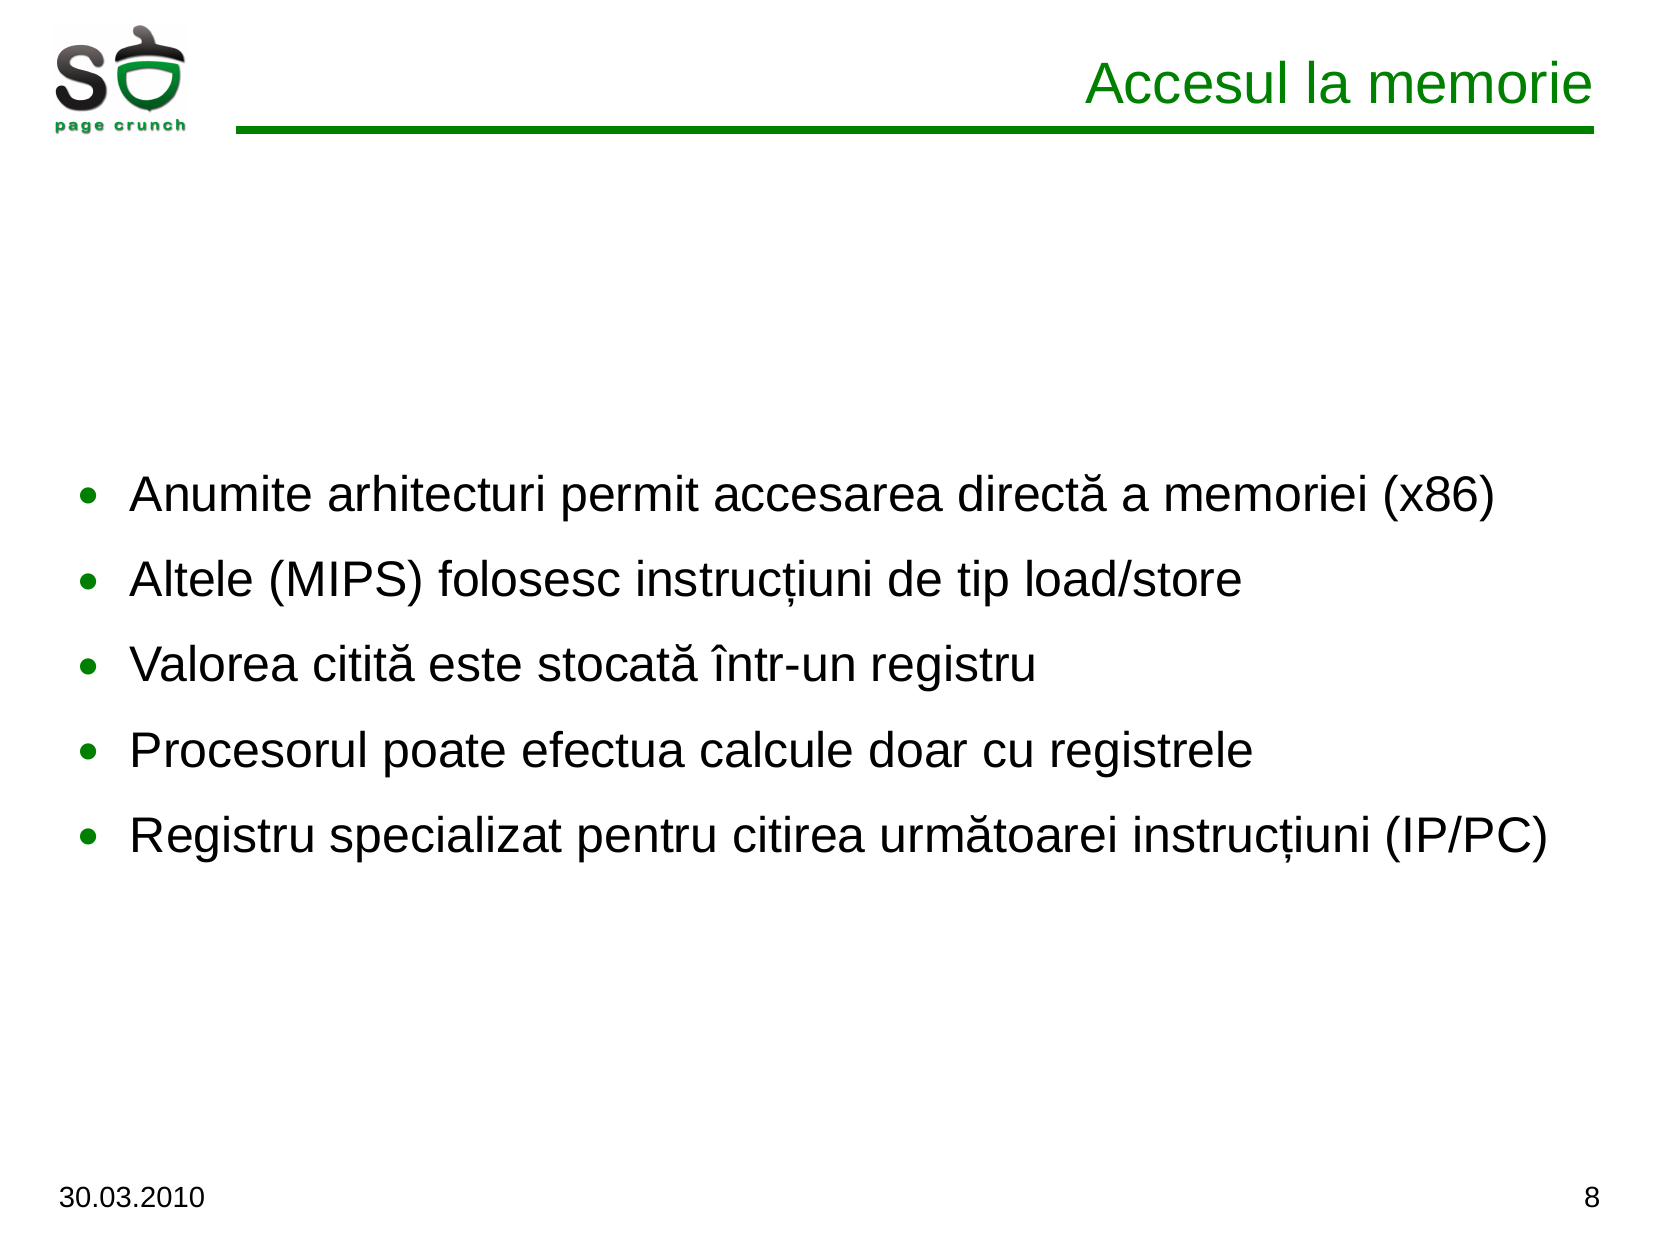

# Accesul la memorie
Anumite arhitecturi permit accesarea directă a memoriei (x86)
Altele (MIPS) folosesc instrucțiuni de tip load/store
Valorea citită este stocată într-un registru
Procesorul poate efectua calcule doar cu registrele
Registru specializat pentru citirea următoarei instrucțiuni (IP/PC)
30.03.2010
8